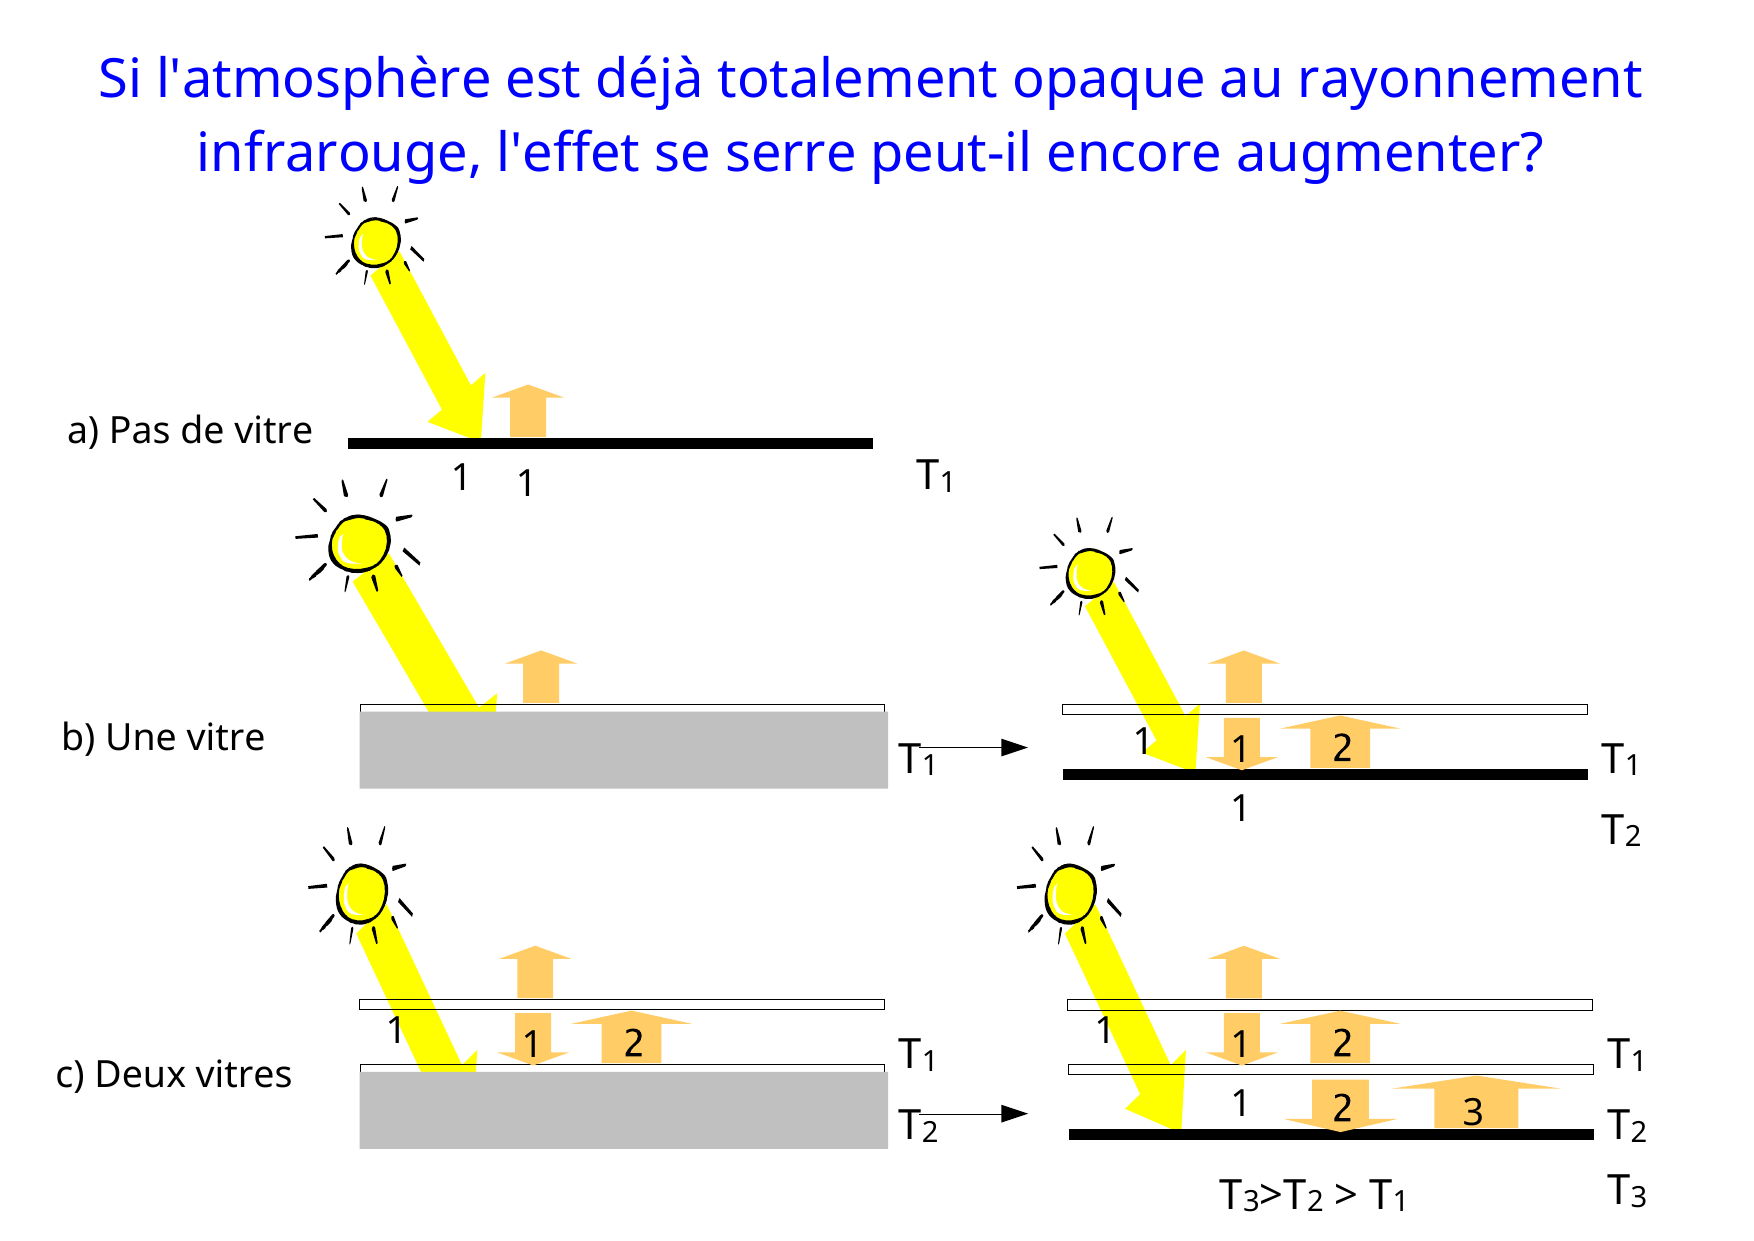

Si l'atmosphère est déjà totalement opaque au rayonnement infrarouge, l'effet se serre peut-il encore augmenter?
1
T1
1
a) Pas de vitre
1
1
1
1
T1
T1
b) Une vitre
1
T2
1
1
1
1
1
1
T1
T1
T2
T2
c) Deux vitres
3
3
T3
T3>T2 > T1